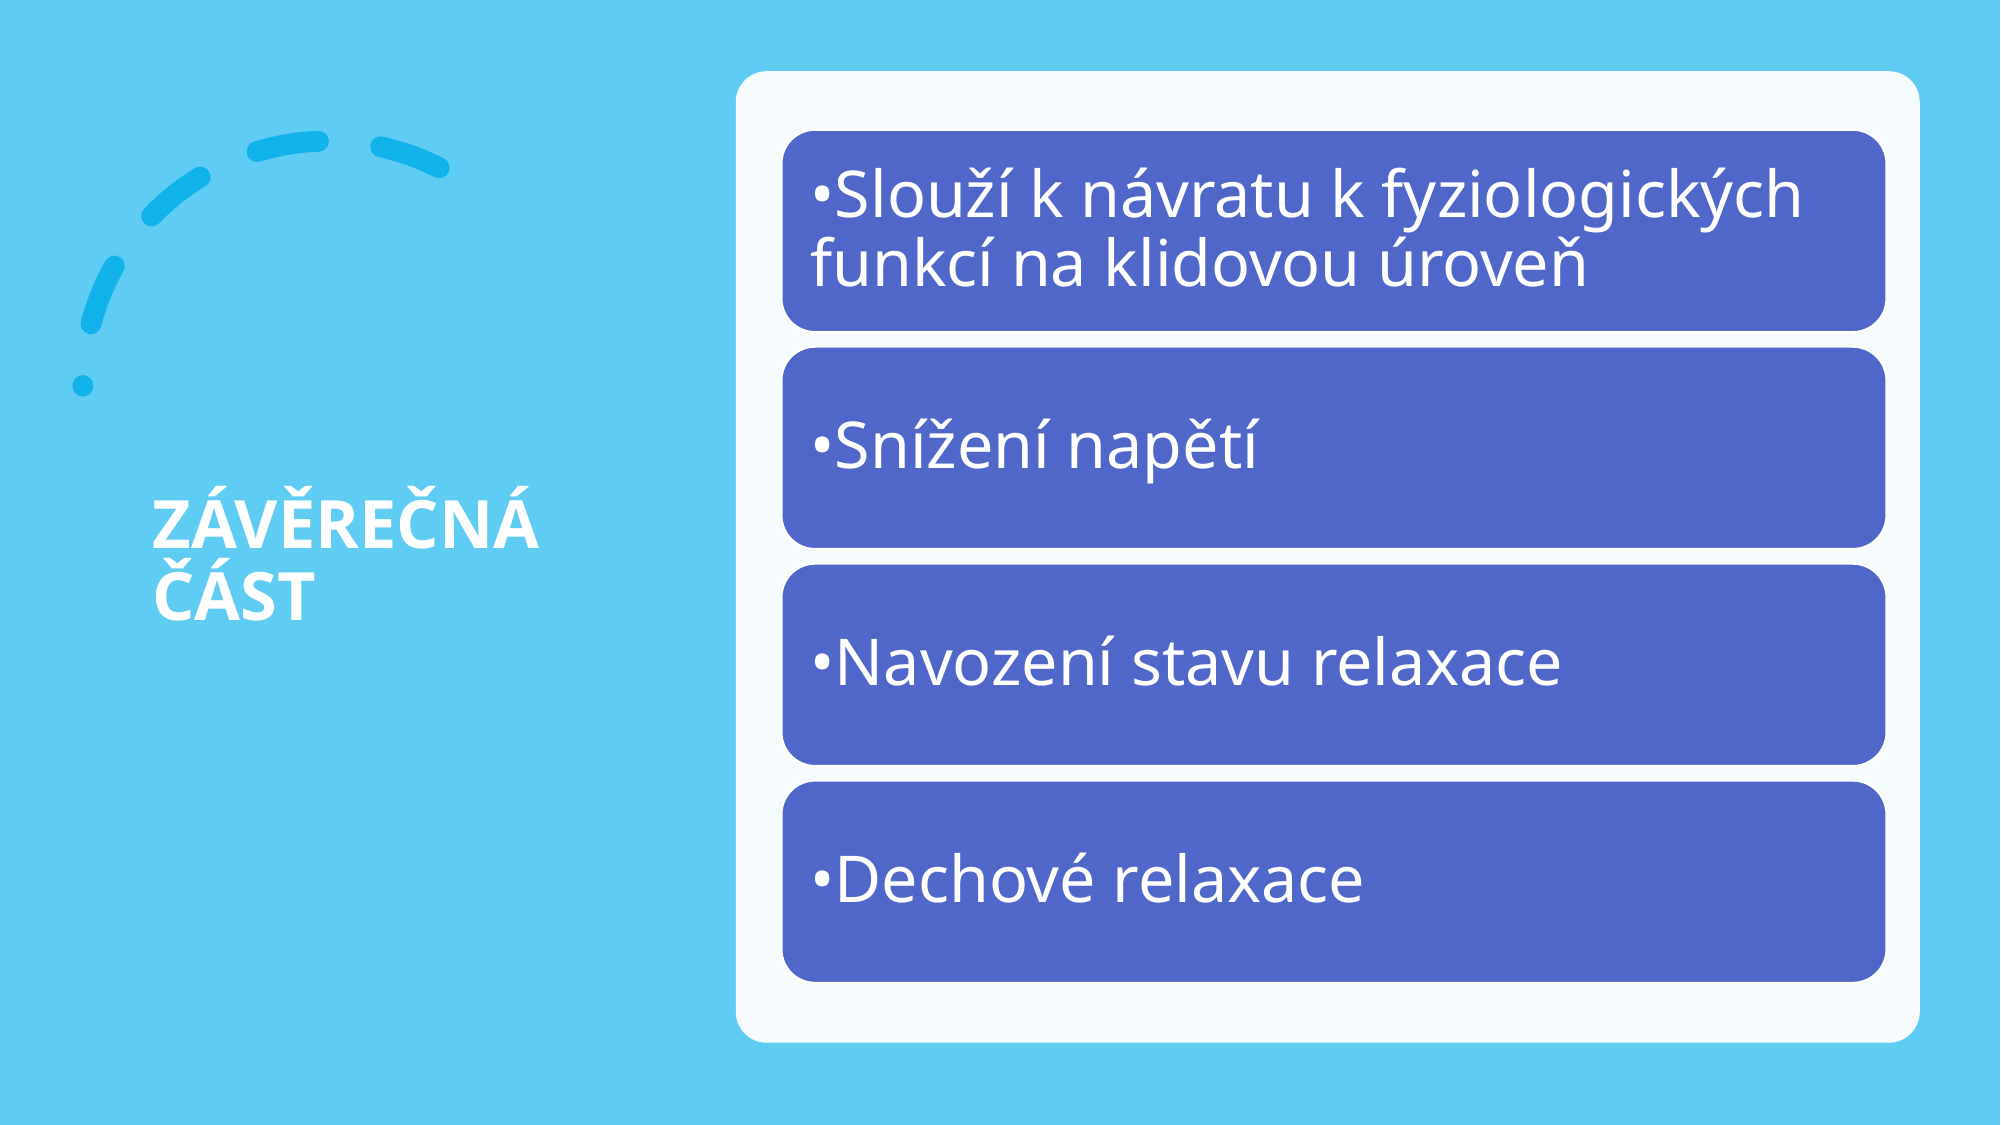

# ZÁVĚREČNÁ ČÁST
•Slouží k návratu k fyziologických funkcí na klidovou úroveň
•Snížení napětí
•Navození stavu relaxace
•Dechové relaxace